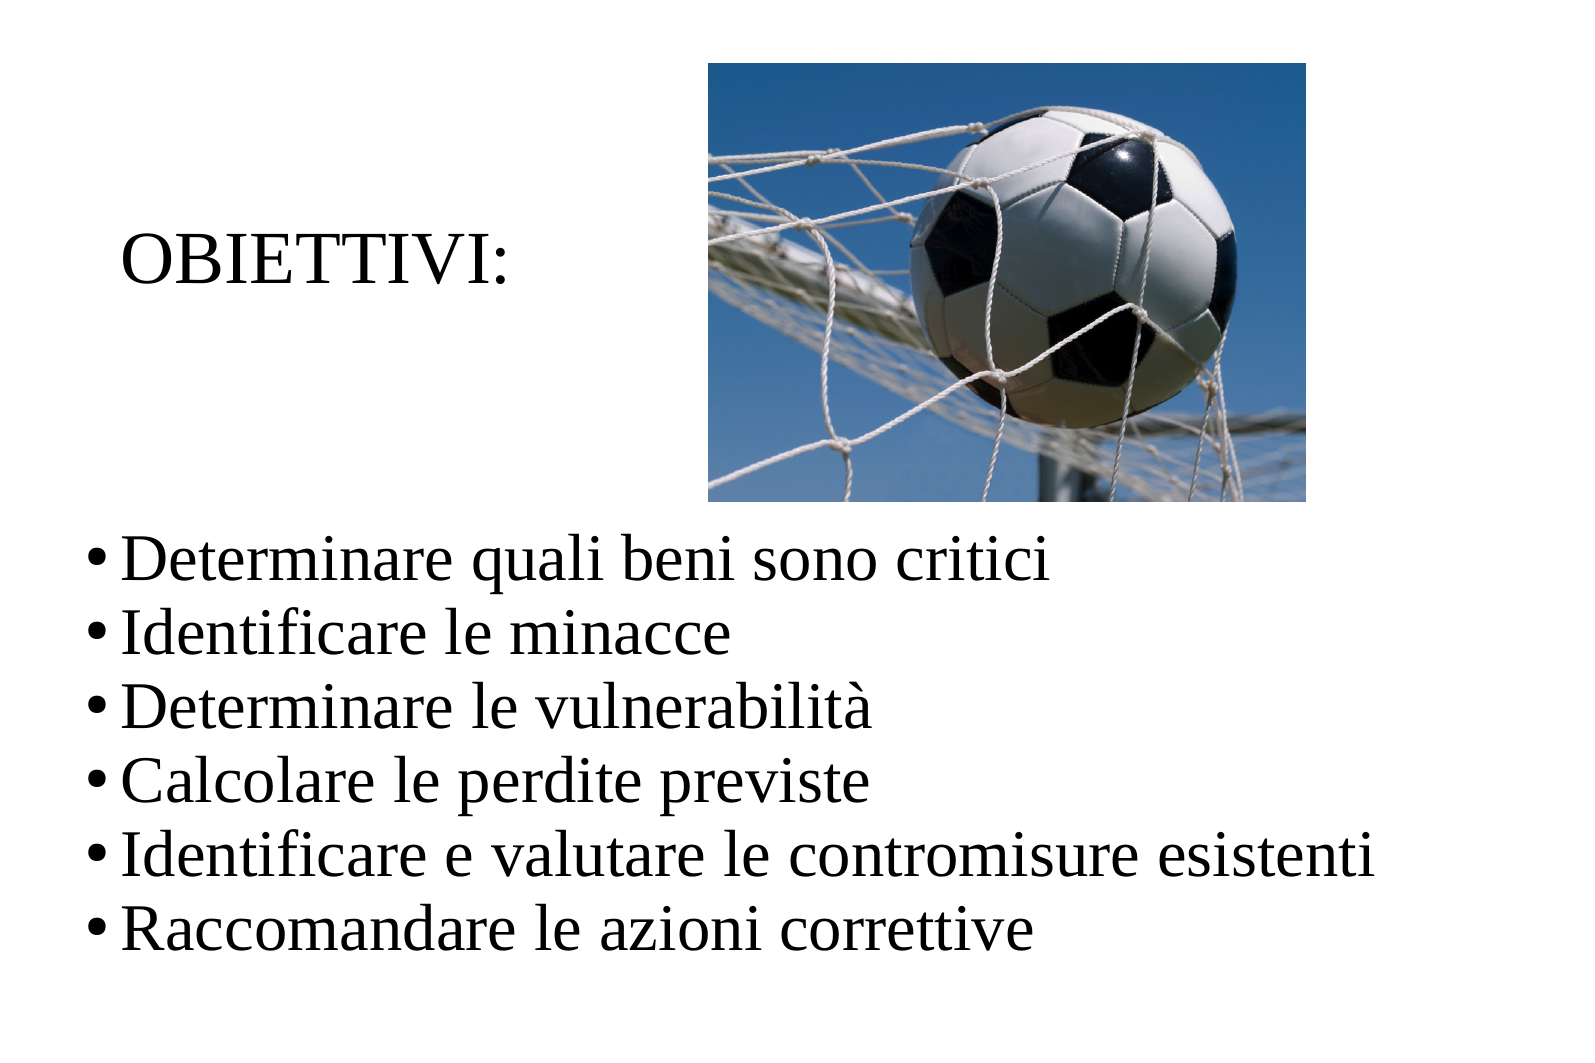

# OBIETTIVI:
Determinare quali beni sono critici
Identificare le minacce
Determinare le vulnerabilità
Calcolare le perdite previste
Identificare e valutare le contromisure esistenti
Raccomandare le azioni correttive